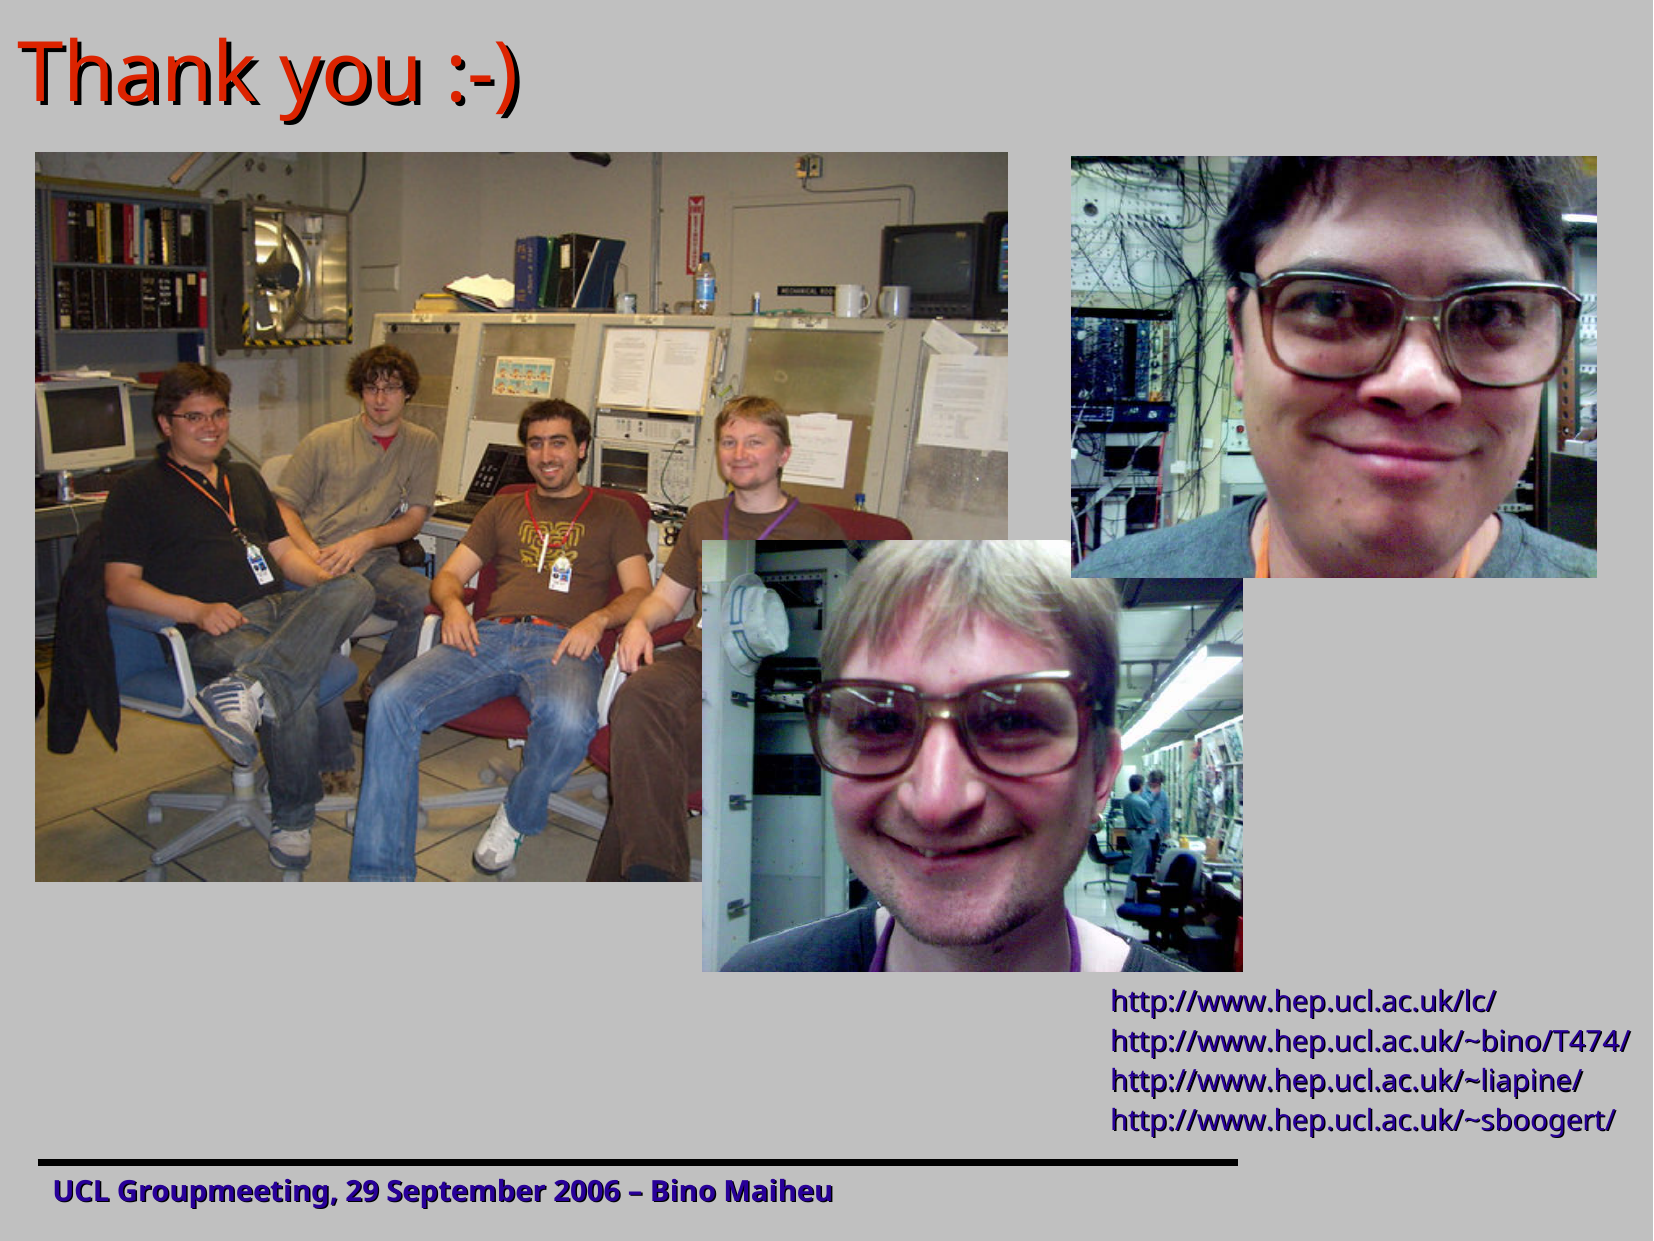

# Thank you :-)
http://www.hep.ucl.ac.uk/lc/
http://www.hep.ucl.ac.uk/~bino/T474/
http://www.hep.ucl.ac.uk/~liapine/
http://www.hep.ucl.ac.uk/~sboogert/
UCL Groupmeeting, 29 September 2006 – Bino Maiheu